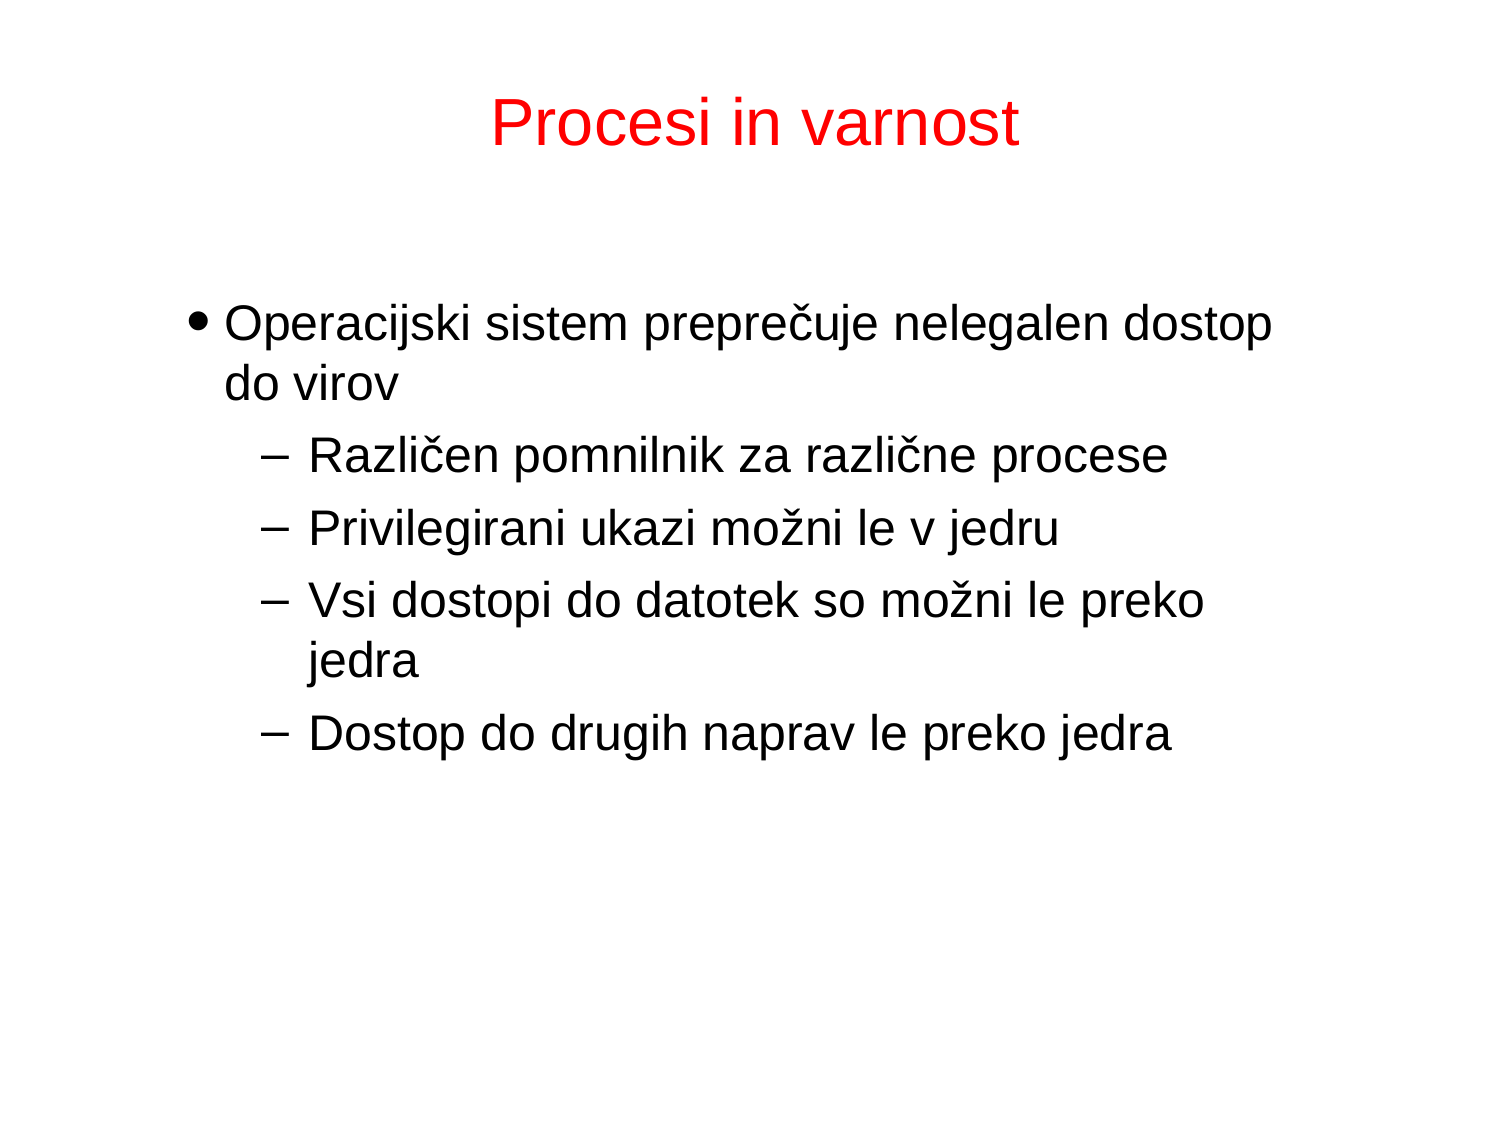

# Procesi in varnost
Operacijski sistem preprečuje nelegalen dostop do virov
Različen pomnilnik za različne procese
Privilegirani ukazi možni le v jedru
Vsi dostopi do datotek so možni le preko jedra
Dostop do drugih naprav le preko jedra